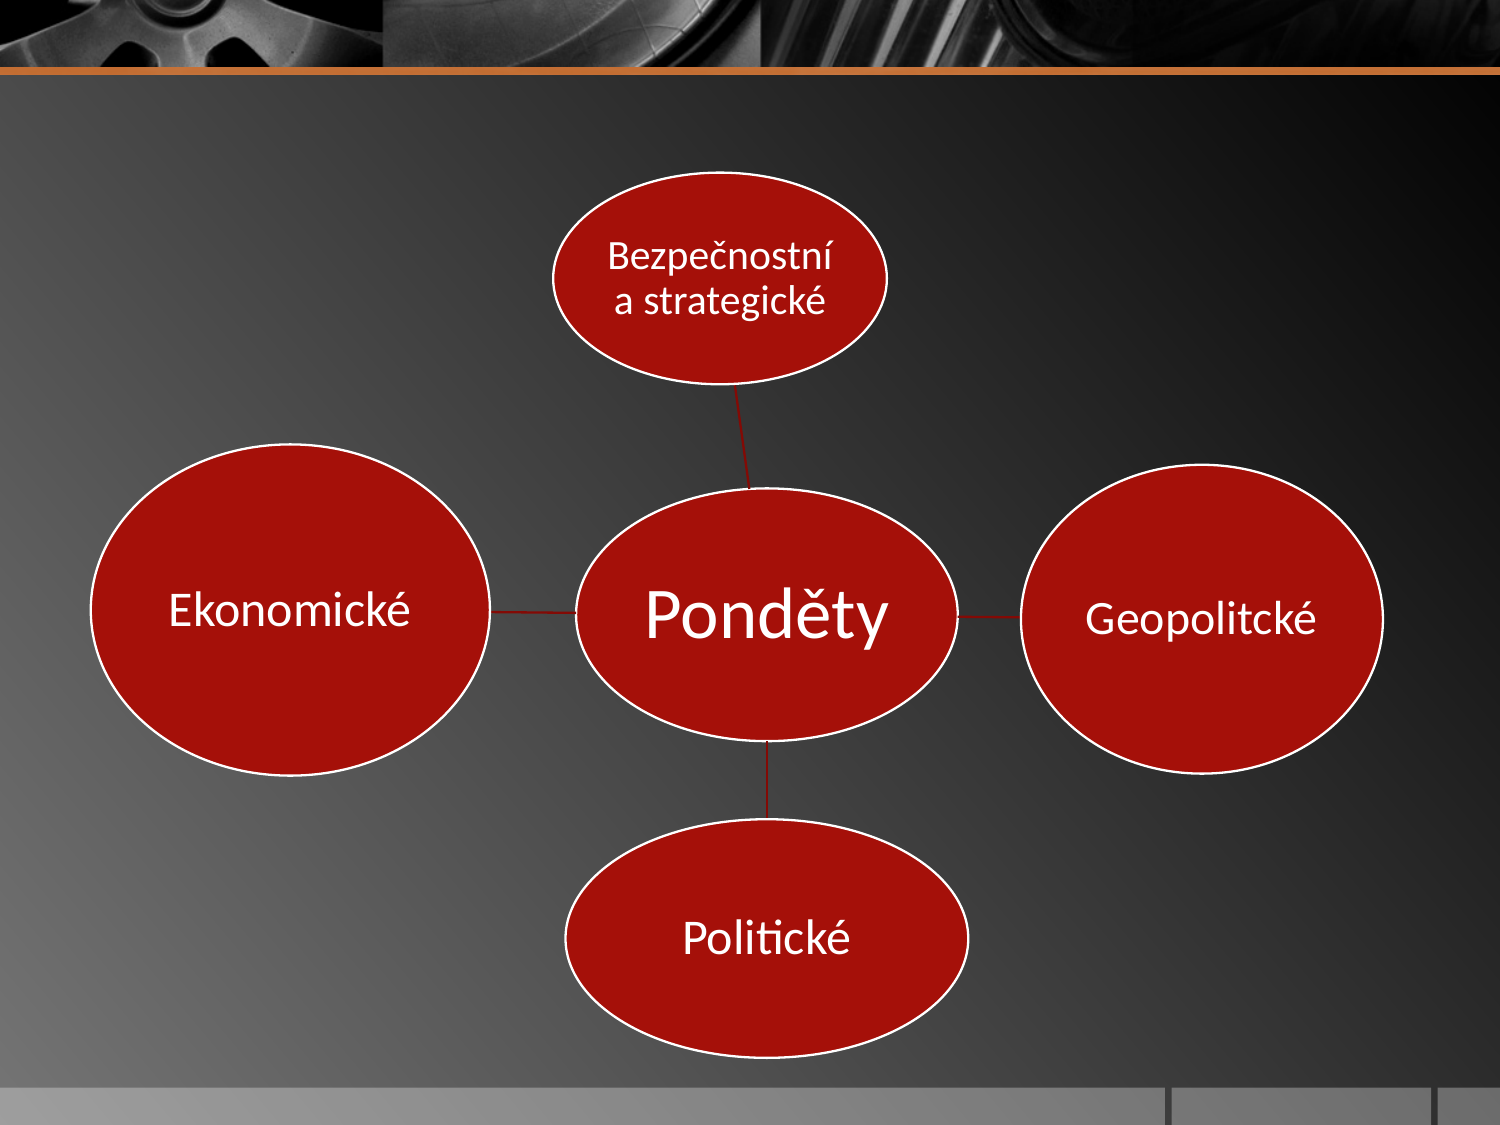

#
Bezpečnostní a strategické
Ekonomické
Geopolitcké
Ponděty
Politické